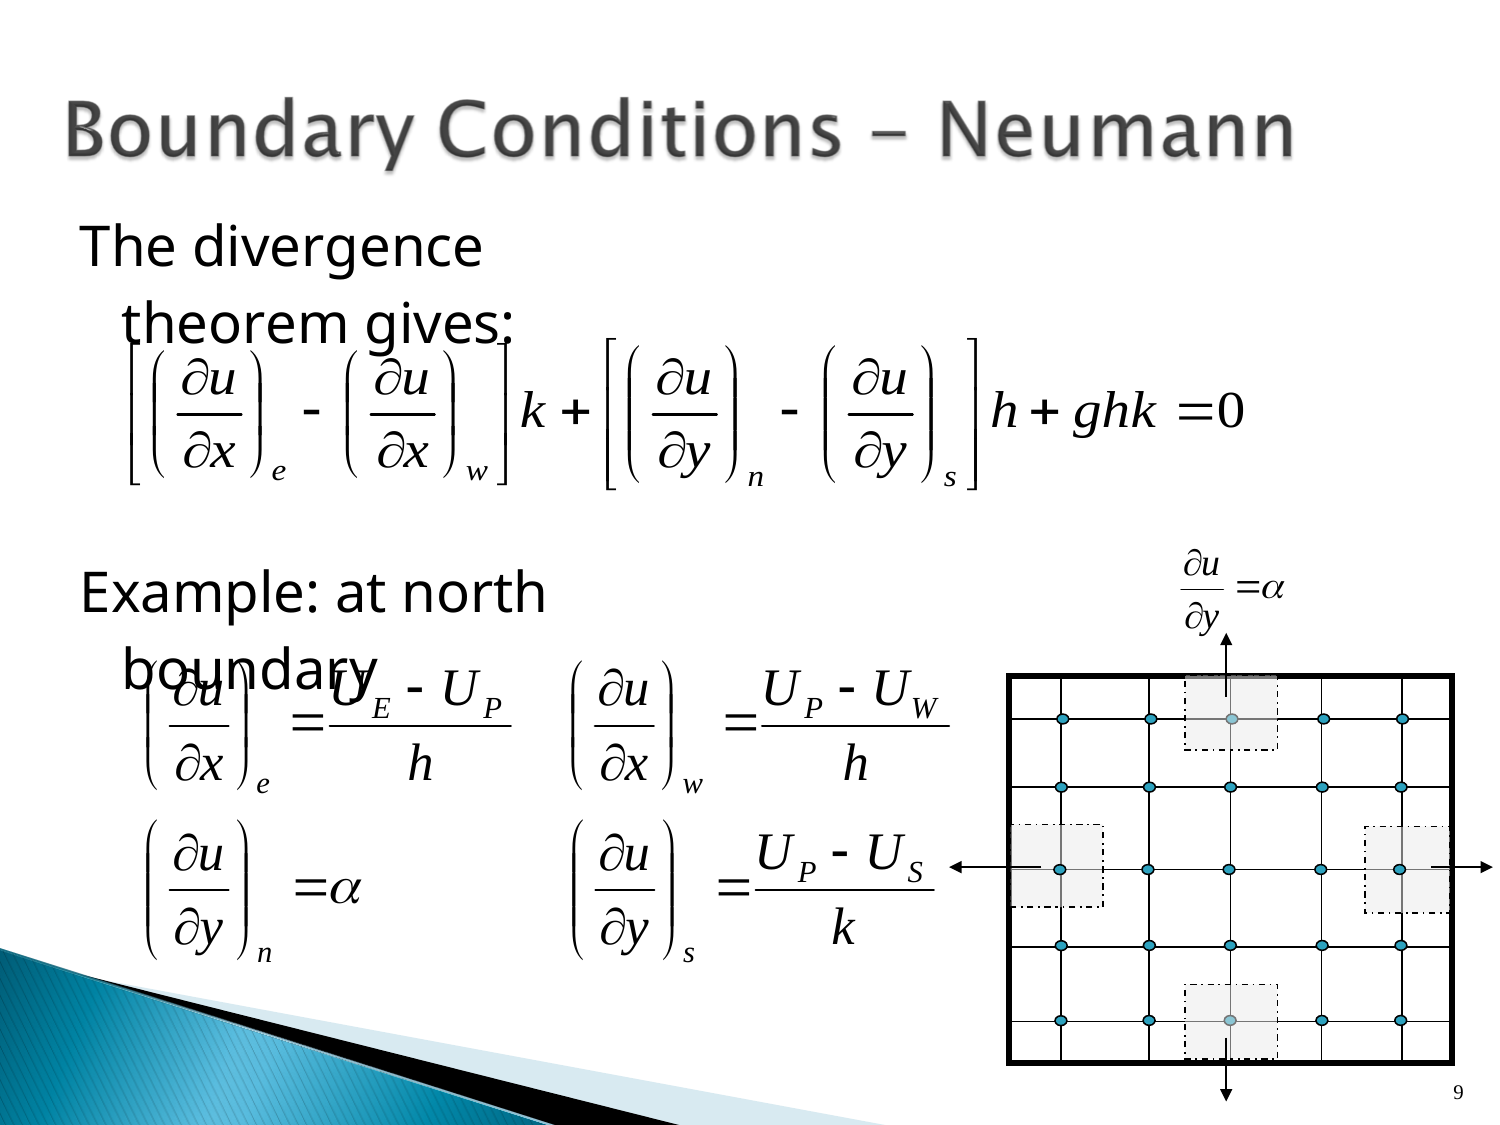

# The divergence theorem gives:
Example: at north boundary